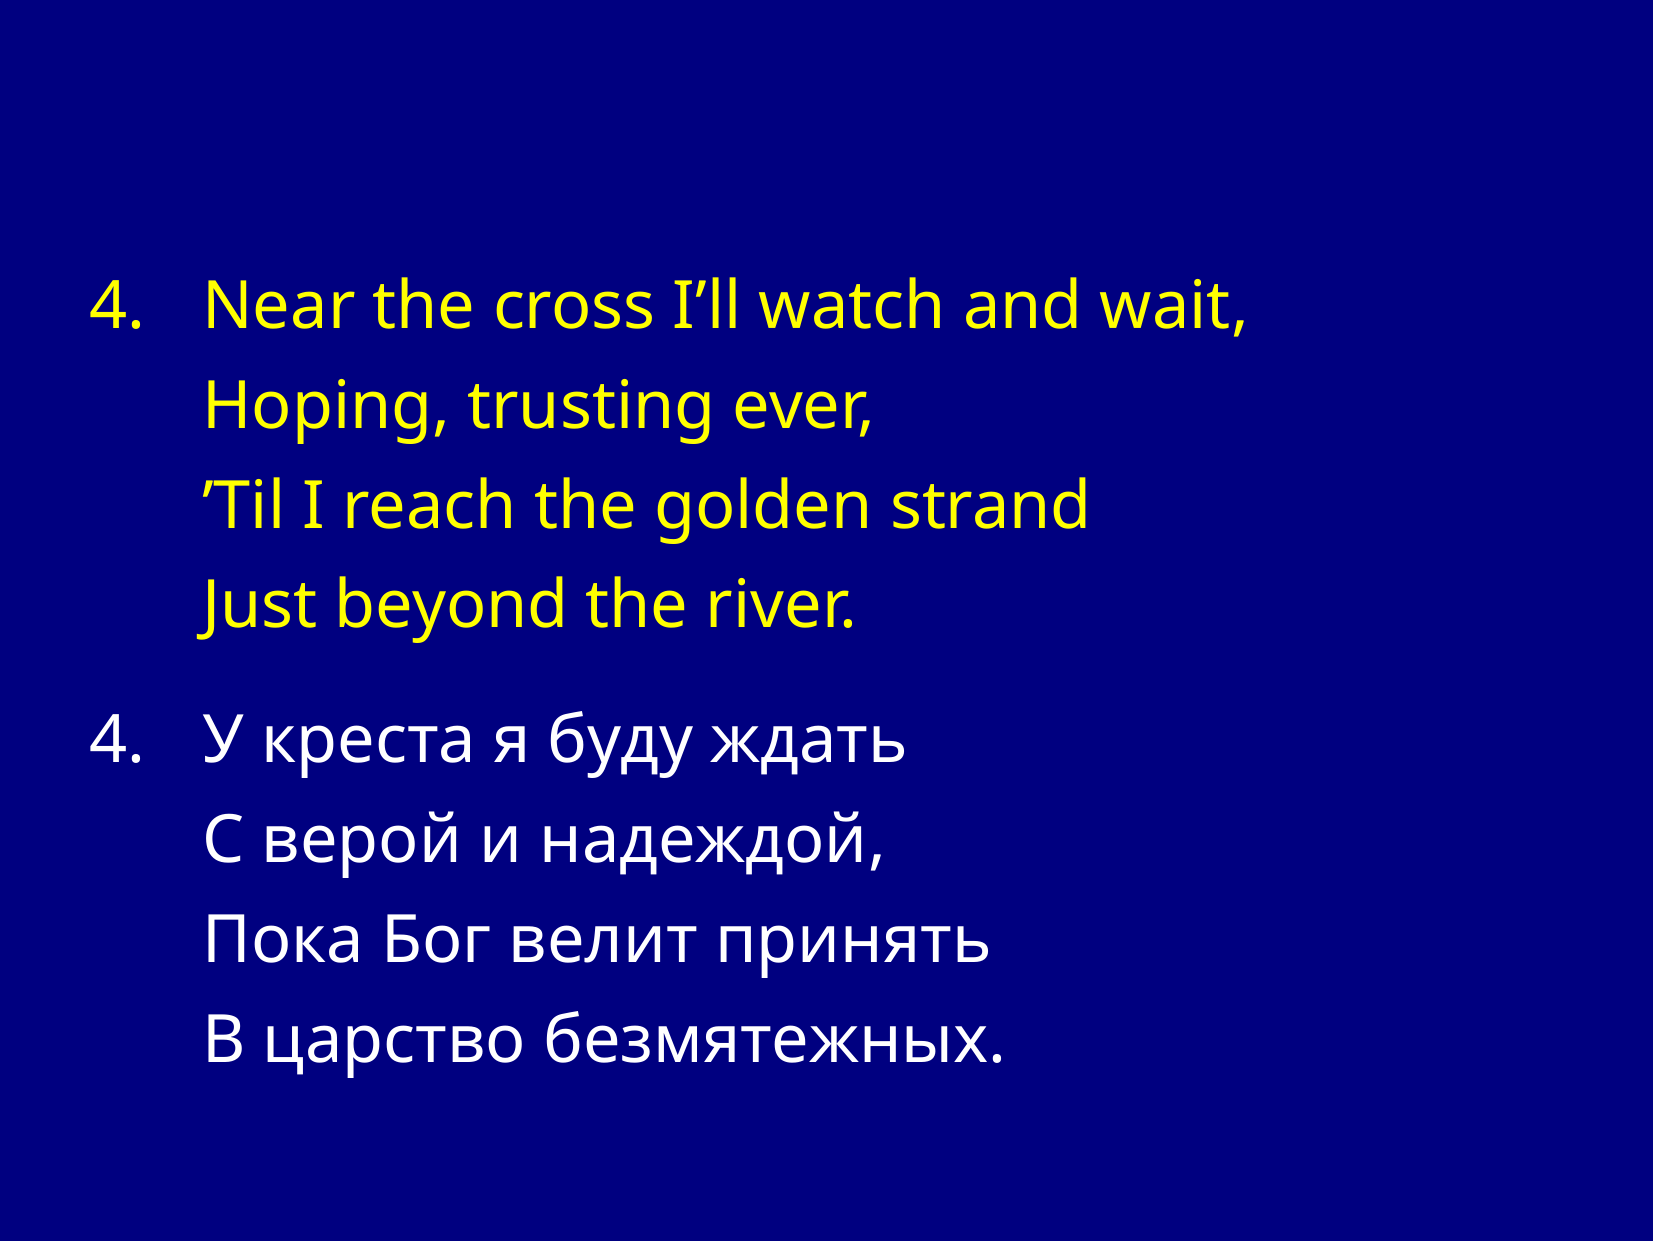

4.	Near the cross I’ll watch and wait,
	Hoping, trusting ever,
	’Til I reach the golden strand
	Just beyond the river.
4.	У креста я буду ждать
	С верой и надеждой,
	Пока Бог велит принять
	В царство безмятежных.